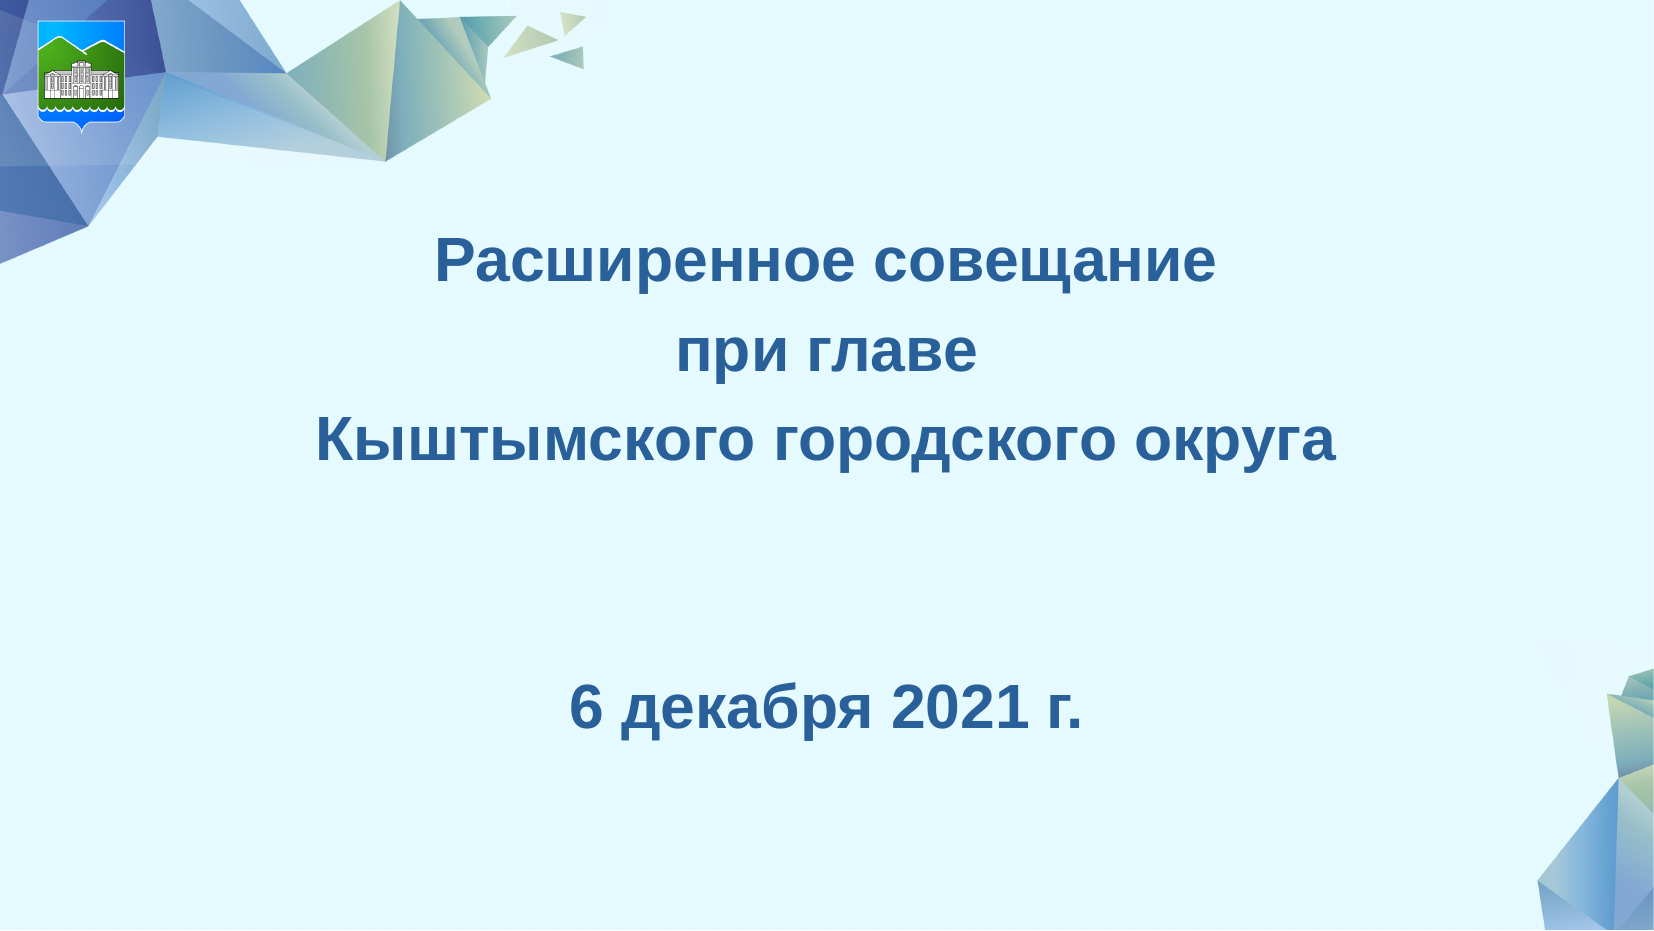

# Расширенное совещание
при главе
Кыштымского городского округа
6 декабря 2021 г.